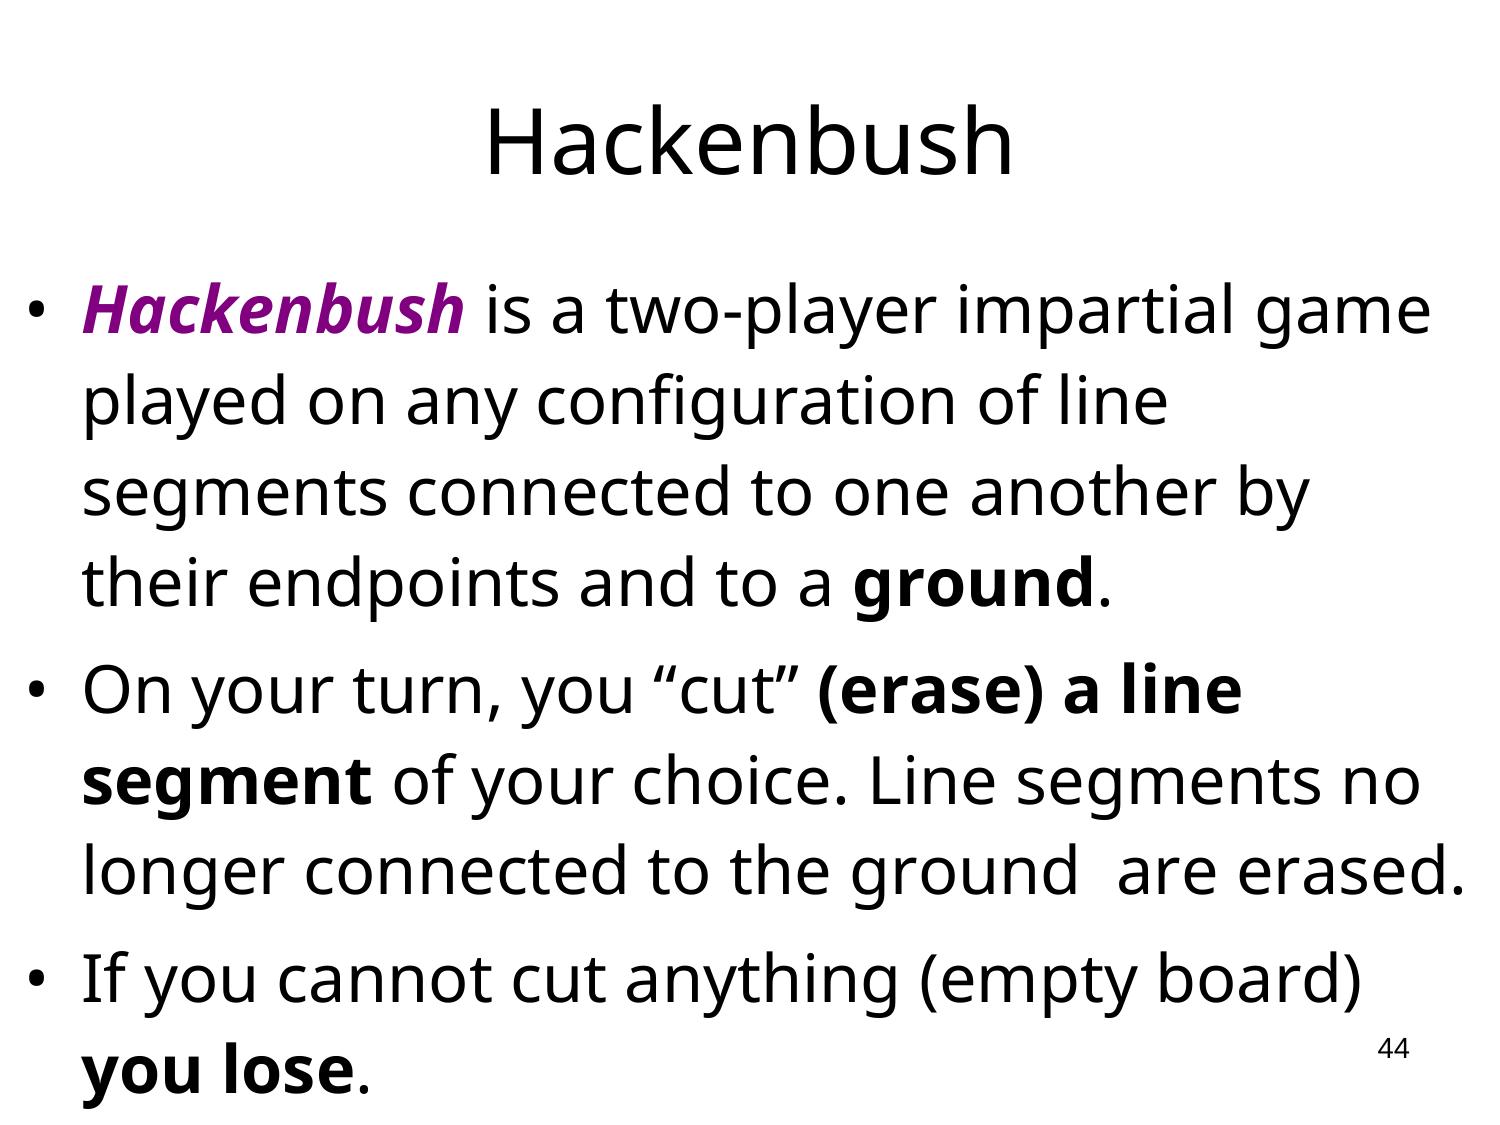

# Hackenbush
Hackenbush is a two-player impartial game played on any configuration of line segments connected to one another by their endpoints and to a ground.
On your turn, you “cut” (erase) a line segment of your choice. Line segments no longer connected to the ground are erased.
If you cannot cut anything (empty board) you lose.
44